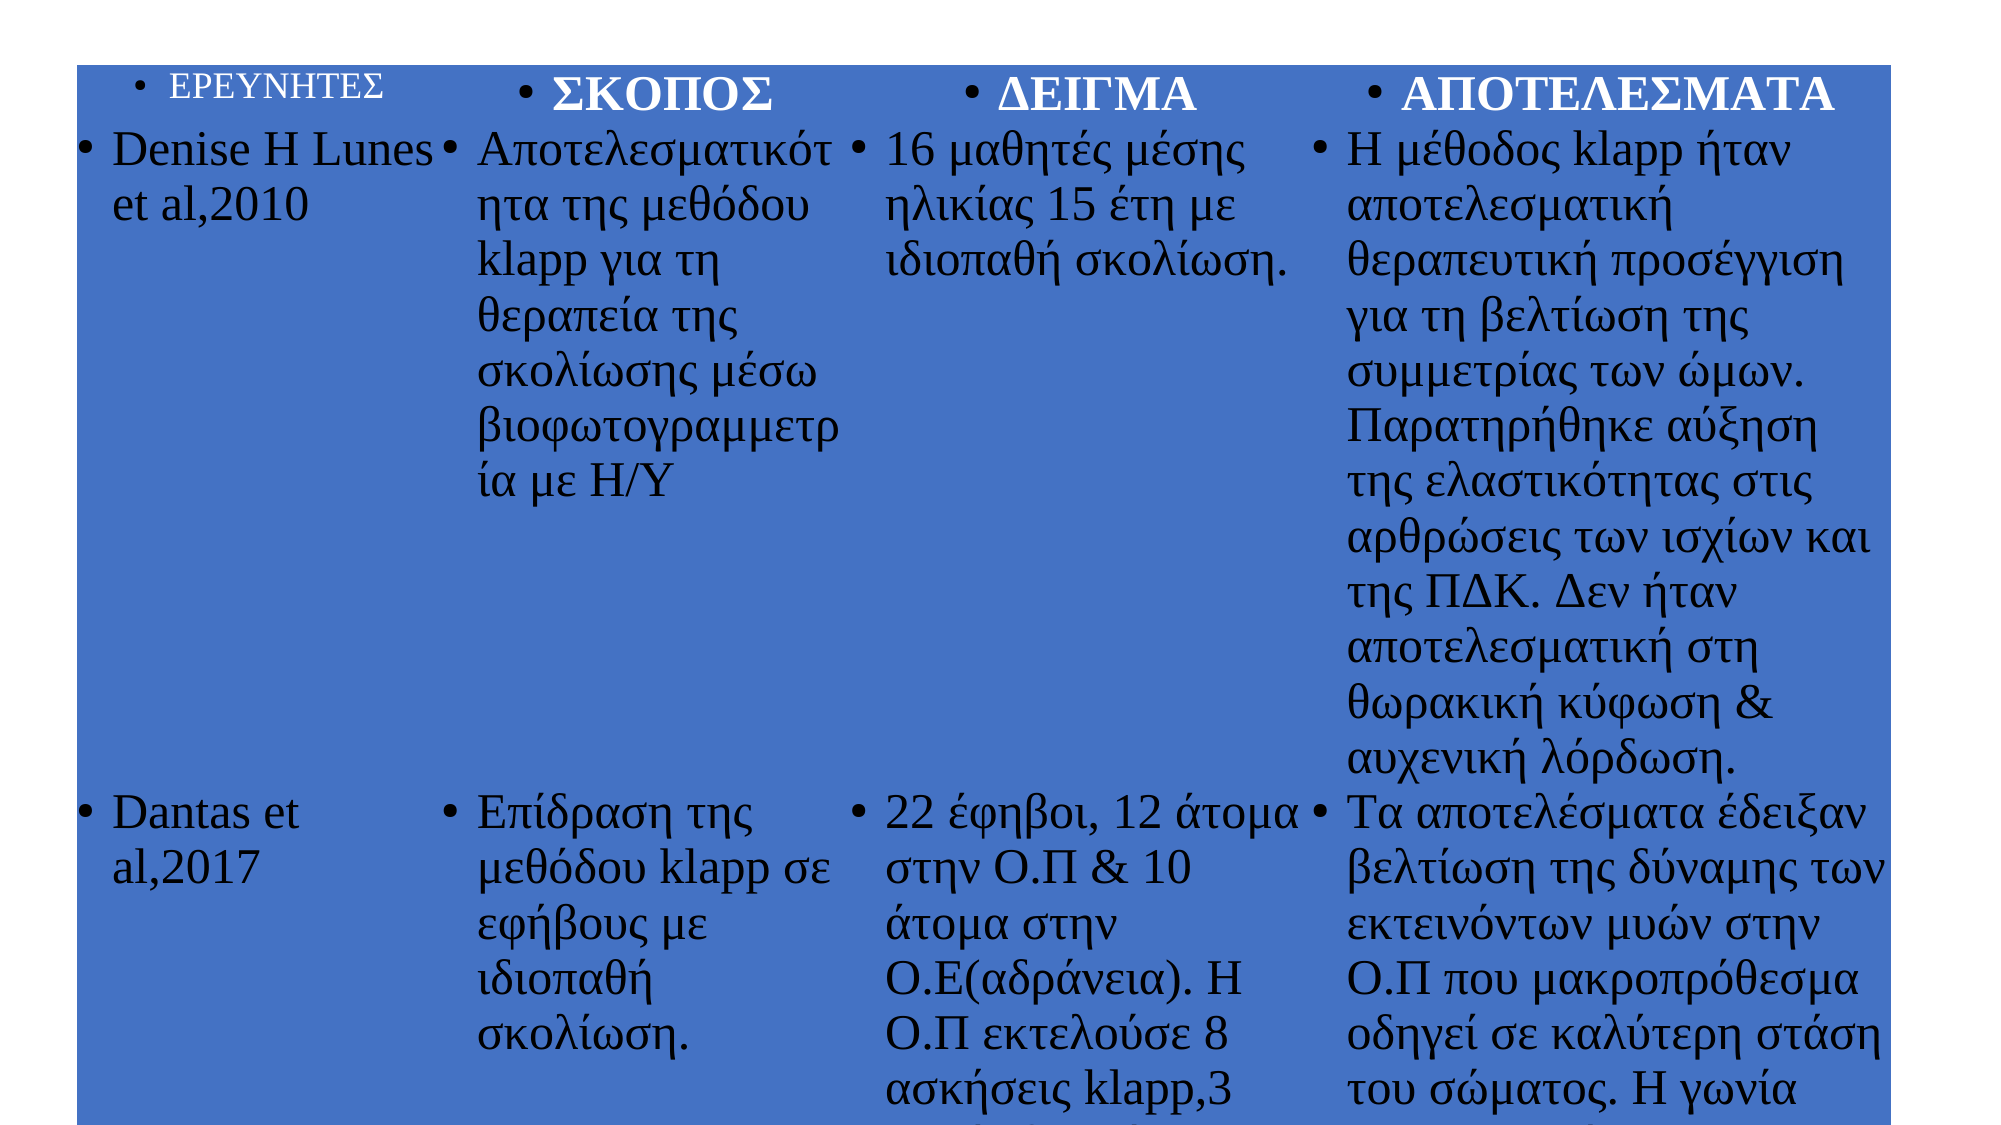

| ΕΡΕΥΝΗΤΕΣ | ΣΚΟΠΟΣ | ΔΕΙΓΜΑ | ΑΠΟΤΕΛΕΣΜΑΤΑ |
| --- | --- | --- | --- |
| Denise H Lunes et al,2010 | Αποτελεσματικότητα της μεθόδου klapp για τη θεραπεία της σκολίωσης μέσω βιοφωτογραμμετρία με Η/Υ | 16 μαθητές μέσης ηλικίας 15 έτη με ιδιοπαθή σκολίωση. | Η μέθοδος klapp ήταν αποτελεσματική θεραπευτική προσέγγιση για τη βελτίωση της συμμετρίας των ώμων. Παρατηρήθηκε αύξηση της ελαστικότητας στις αρθρώσεις των ισχίων και της ΠΔΚ. Δεν ήταν αποτελεσματική στη θωρακική κύφωση & αυχενική λόρδωση. |
| Dantas et al,2017 | Επίδραση της μεθόδου klapp σε εφήβους με ιδιοπαθή σκολίωση. | 22 έφηβοι, 12 άτομα στην Ο.Π & 10 άτομα στην Ο.Ε(αδράνεια). Η Ο.Π εκτελούσε 8 ασκήσεις klapp,3 φορές/βδομάδα,50’ για 20 συνεδρίες. Μέτρηση της δύναμης των ραχιαίων με δυναμόμετρο. | Τα αποτελέσματα έδειξαν βελτίωση της δύναμης των εκτεινόντων μυών στην Ο.Π που μακροπρόθεσμα οδηγεί σε καλύτερη στάση του σώματος. Η γωνία Cobb δεν φάνηκε να βελτιώνεται. |